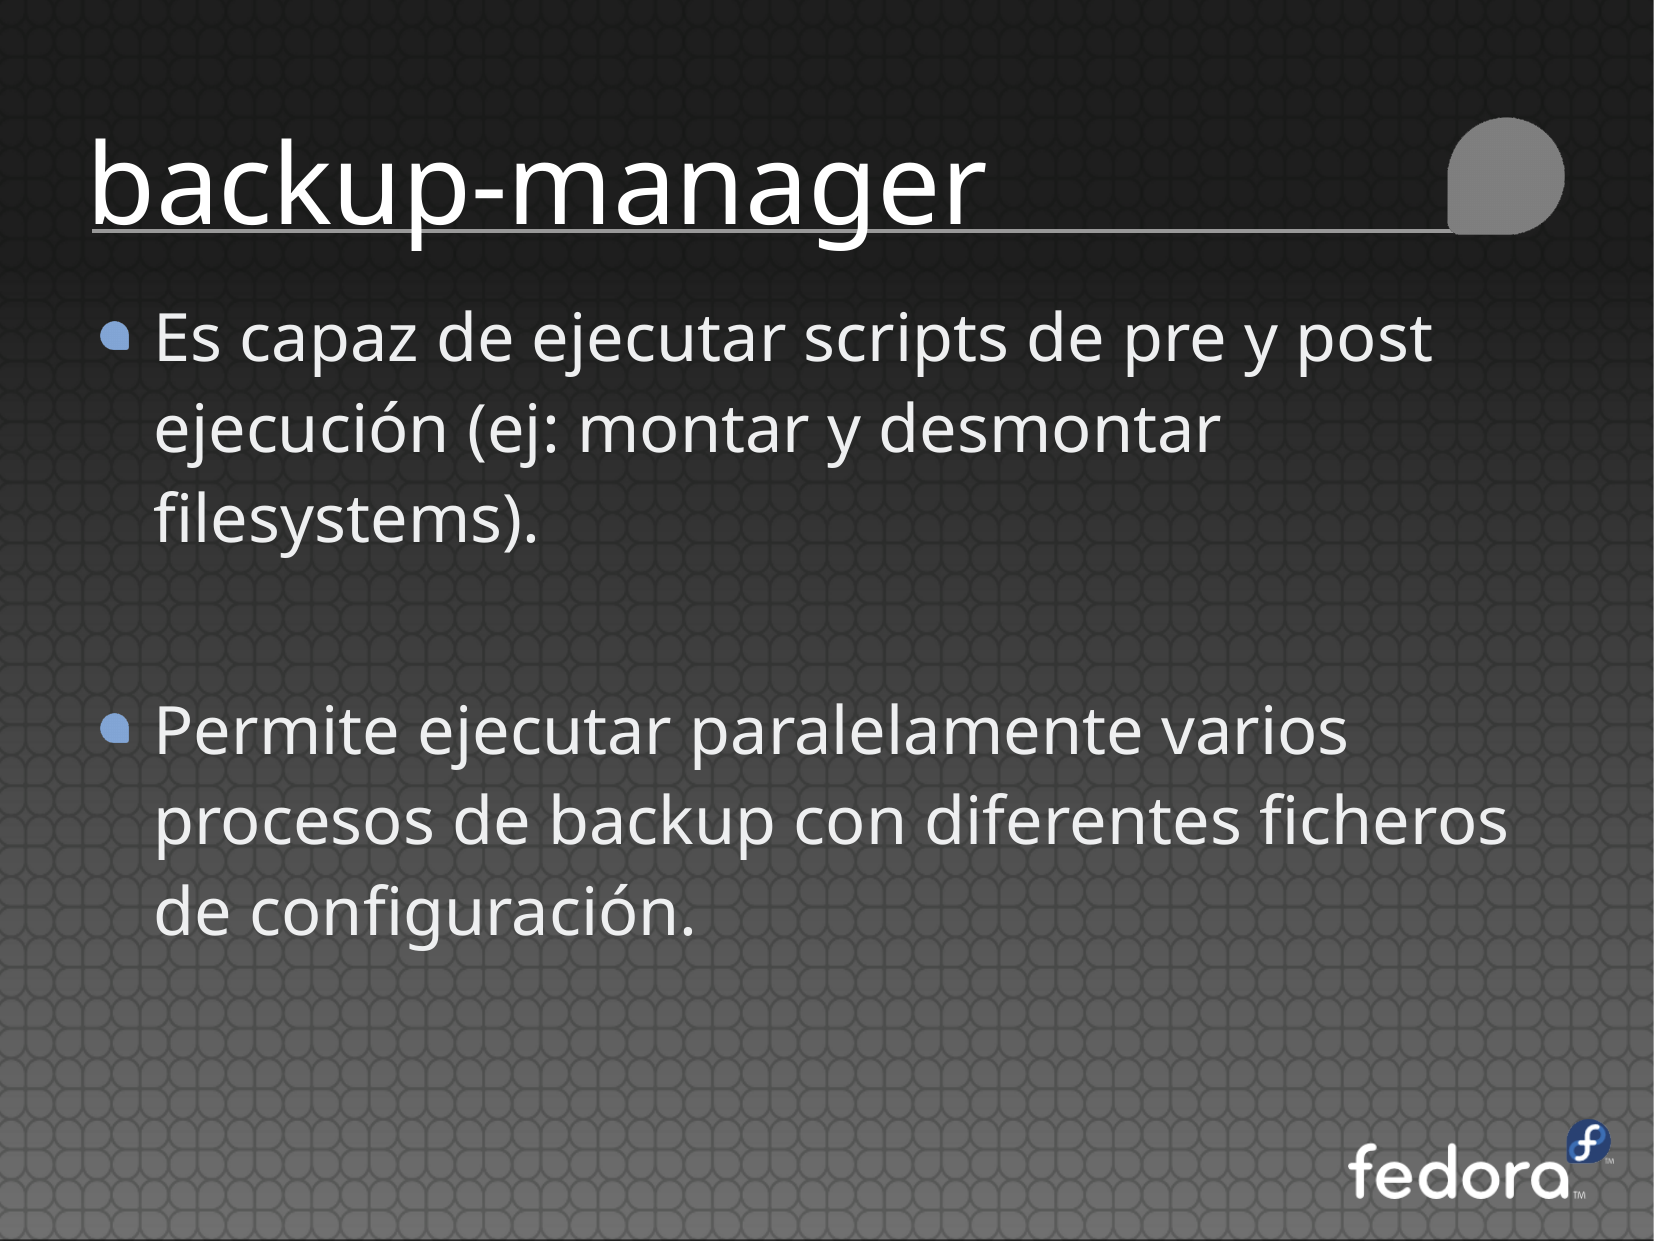

# backup-manager
Es capaz de ejecutar scripts de pre y post ejecución (ej: montar y desmontar filesystems).
Permite ejecutar paralelamente varios procesos de backup con diferentes ficheros de configuración.